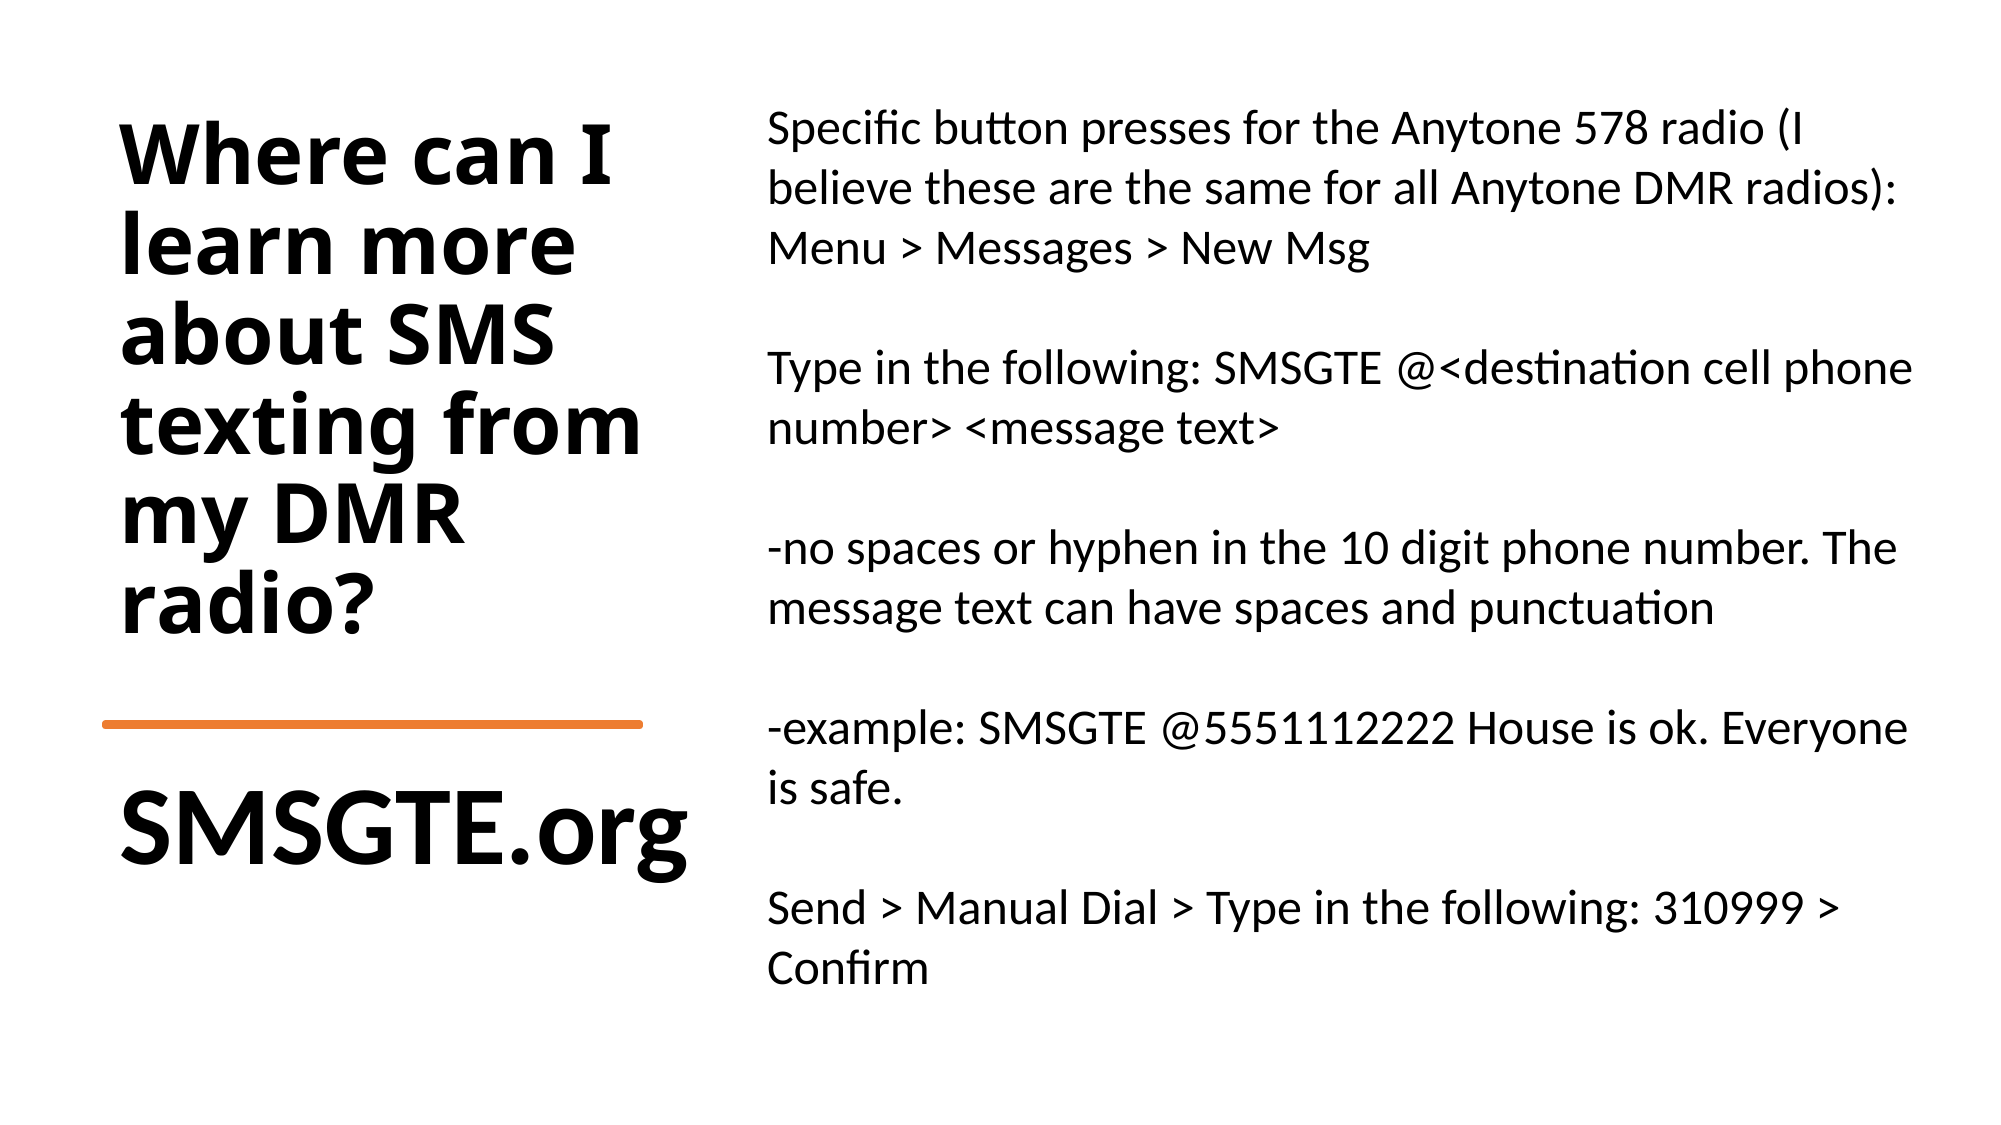

Specific button presses for the Anytone 578 radio (I believe these are the same for all Anytone DMR radios):
Menu > Messages > New Msg
Type in the following: SMSGTE @<destination cell phone number> <message text>
-no spaces or hyphen in the 10 digit phone number. The message text can have spaces and punctuation
-example: SMSGTE @5551112222 House is ok. Everyone is safe.
Send > Manual Dial > Type in the following: 310999 > Confirm
# Where can I learn more about SMS texting from my DMR radio?
SMSGTE.org